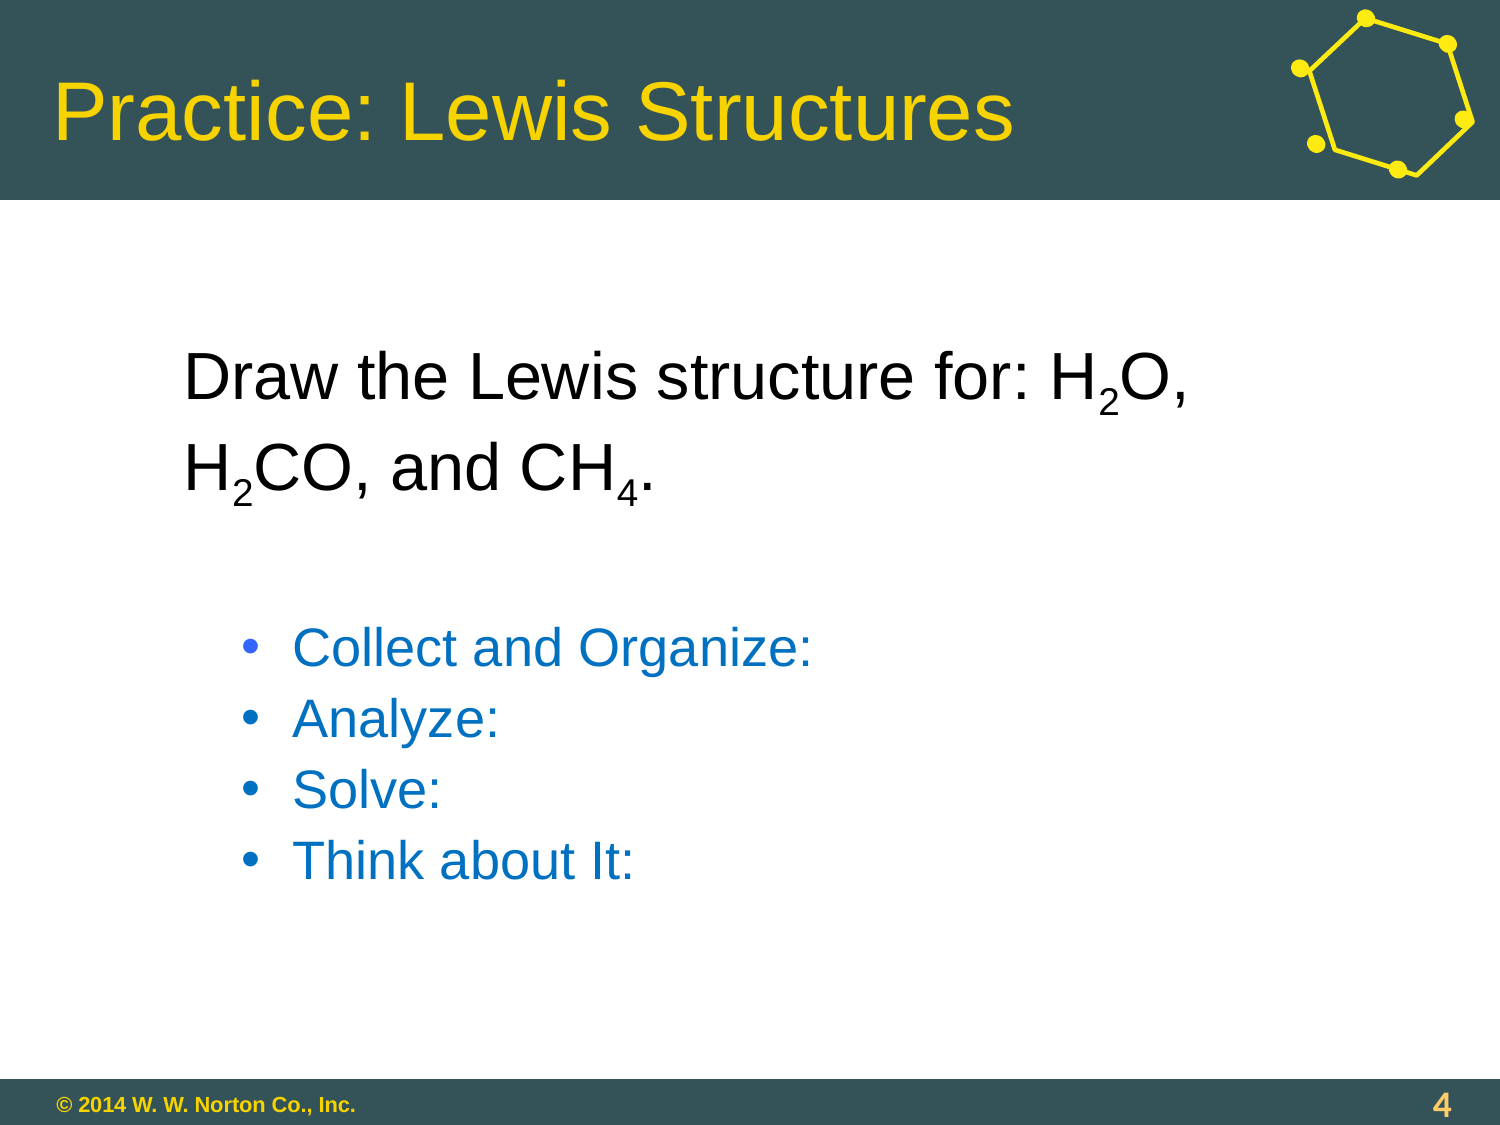

Practice: Lewis Structures
# Draw the Lewis structure for: H2O, H2CO, and CH4.
 Collect and Organize:
 Analyze:
 Solve:
 Think about It: